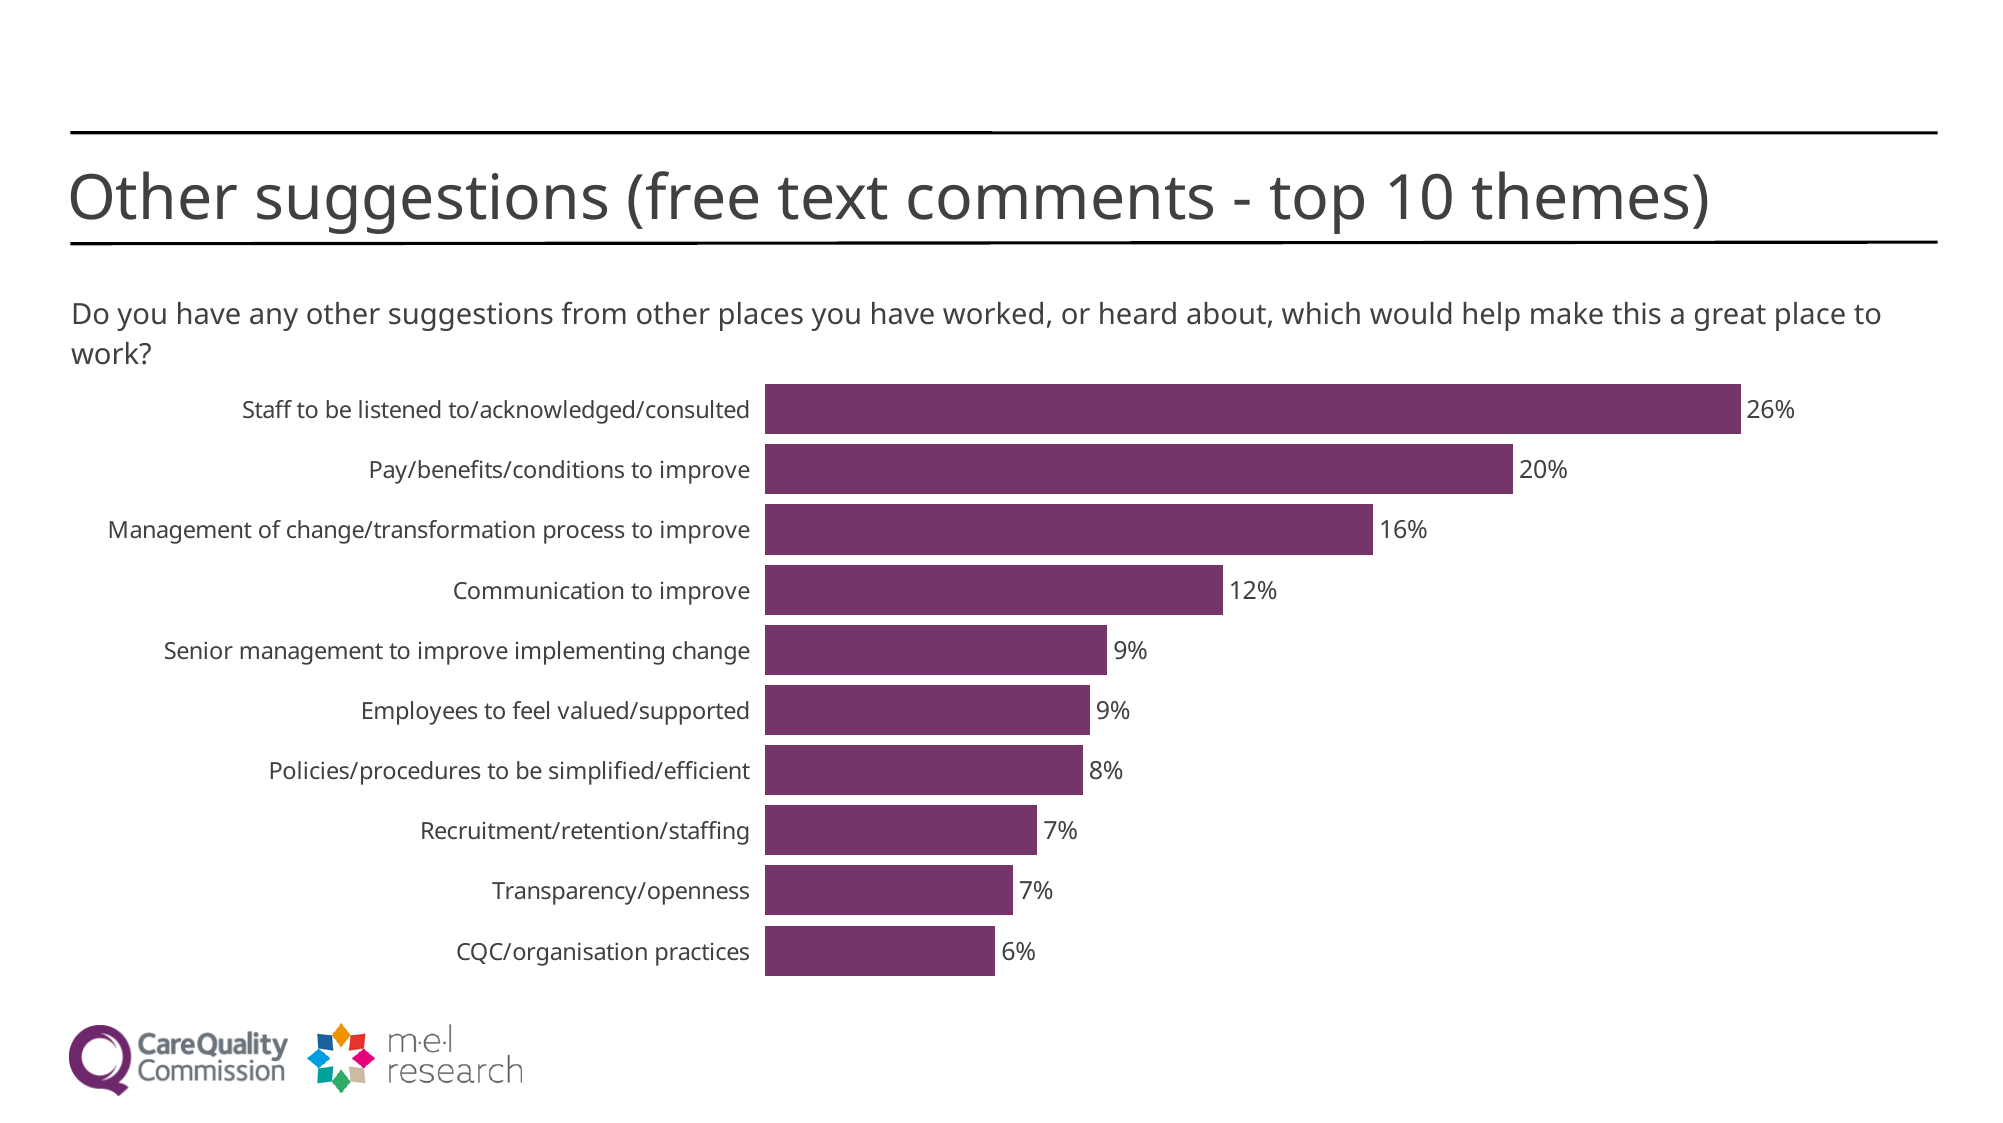

# Other suggestions (free text comments - top 10 themes)
Do you have any other suggestions from other places you have worked, or heard about, which would help make this a great place to work?
### Chart
| Category | % |
|---|---|
| Staff to be listened to/acknowledged/consulted | 0.2578558225508 |
| Pay/benefits/conditions to improve | 0.1977818853974 |
| Management of change/transformation process to improve | 0.1608133086876 |
| Communication to improve | 0.1210720887246 |
| Senior management to improve implementing change | 0.090573012939 |
| Employees to feel valued/supported | 0.08595194085028 |
| Policies/procedures to be simplified/efficient | 0.08410351201479 |
| Recruitment/retention/staffing | 0.0720887245841 |
| Transparency/openness | 0.06561922365989 |
| CQC/organisation practices | 0.06099815157116 |